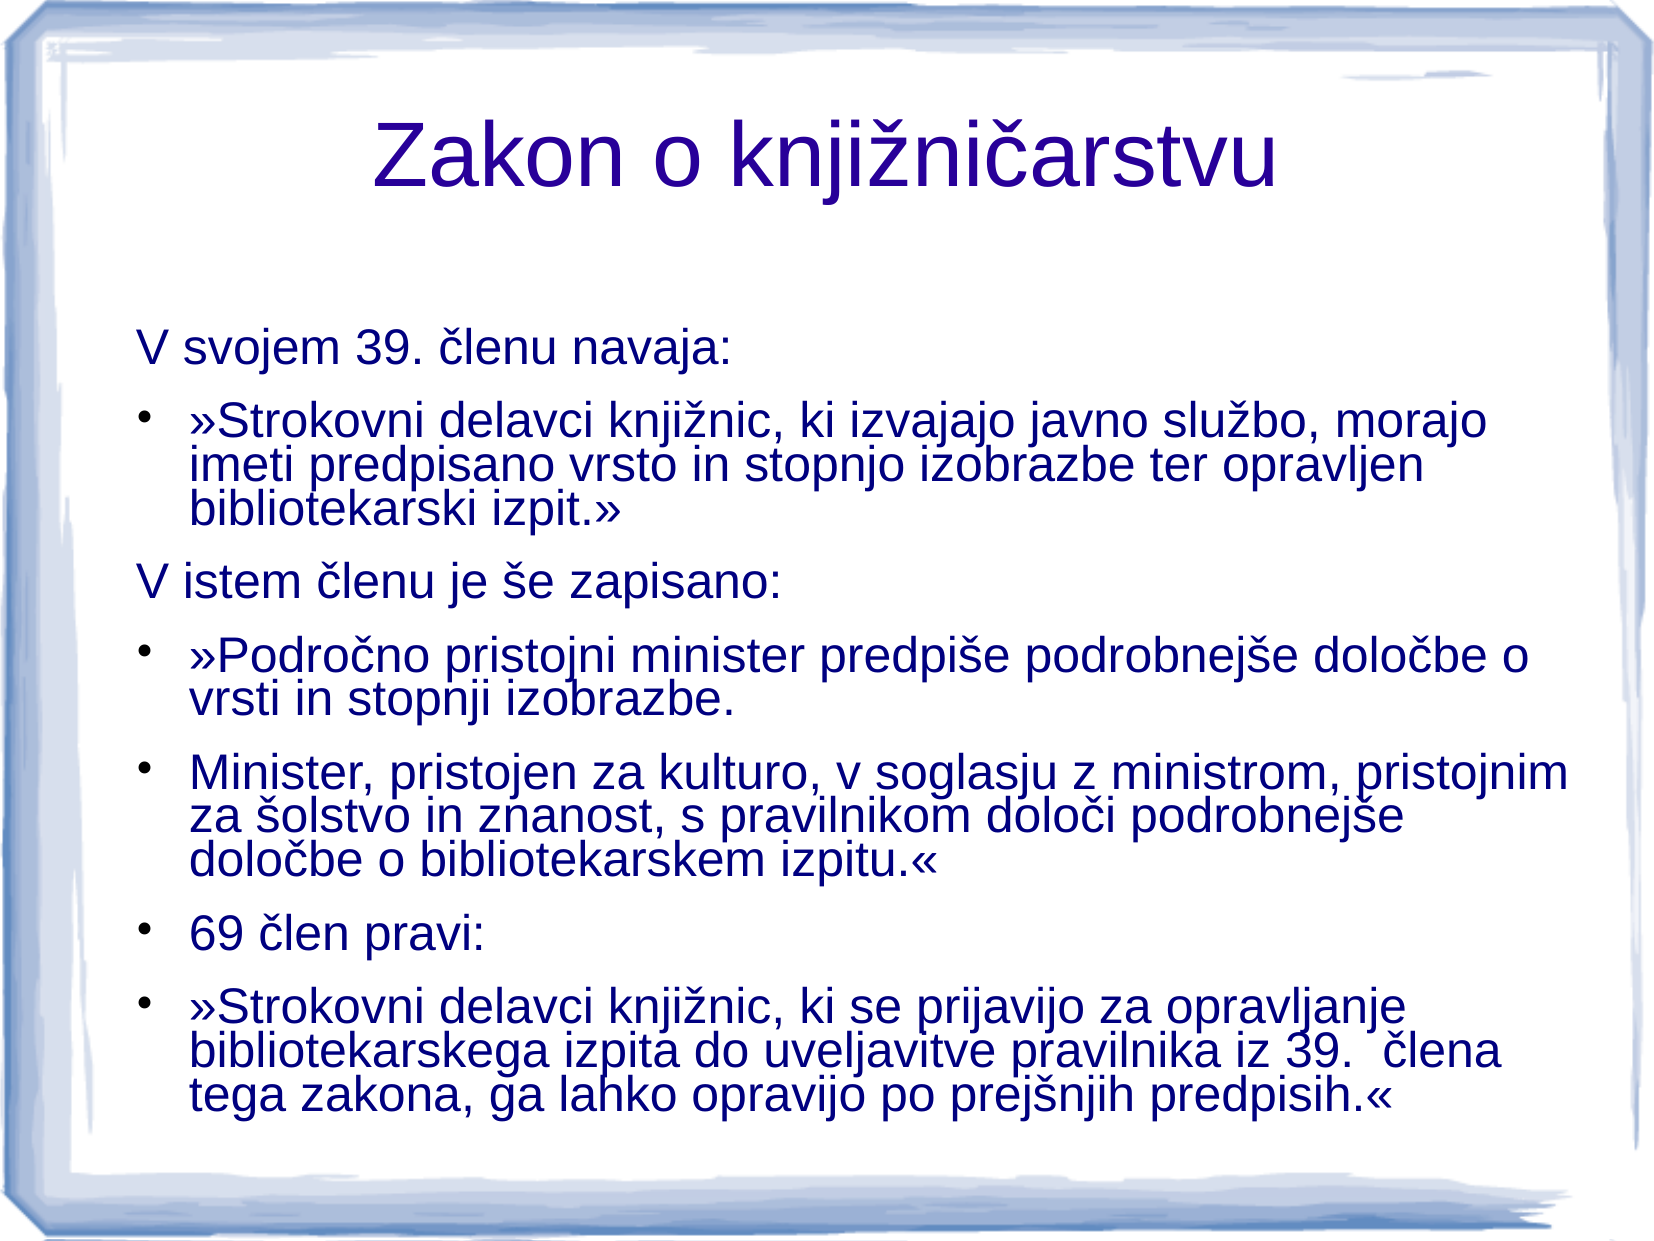

# Zakon o knjižničarstvu
V svojem 39. členu navaja:
»Strokovni delavci knjižnic, ki izvajajo javno službo, morajo imeti predpisano vrsto in stopnjo izobrazbe ter opravljen bibliotekarski izpit.»
V istem členu je še zapisano:
»Področno pristojni minister predpiše podrobnejše določbe o vrsti in stopnji izobrazbe.
Minister, pristojen za kulturo, v soglasju z ministrom, pristojnim za šolstvo in znanost, s pravilnikom določi podrobnejše določbe o bibliotekarskem izpitu.«
69 člen pravi:
»Strokovni delavci knjižnic, ki se prijavijo za opravljanje bibliotekarskega izpita do uveljavitve pravilnika iz 39. člena tega zakona, ga lahko opravijo po prejšnjih predpisih.«